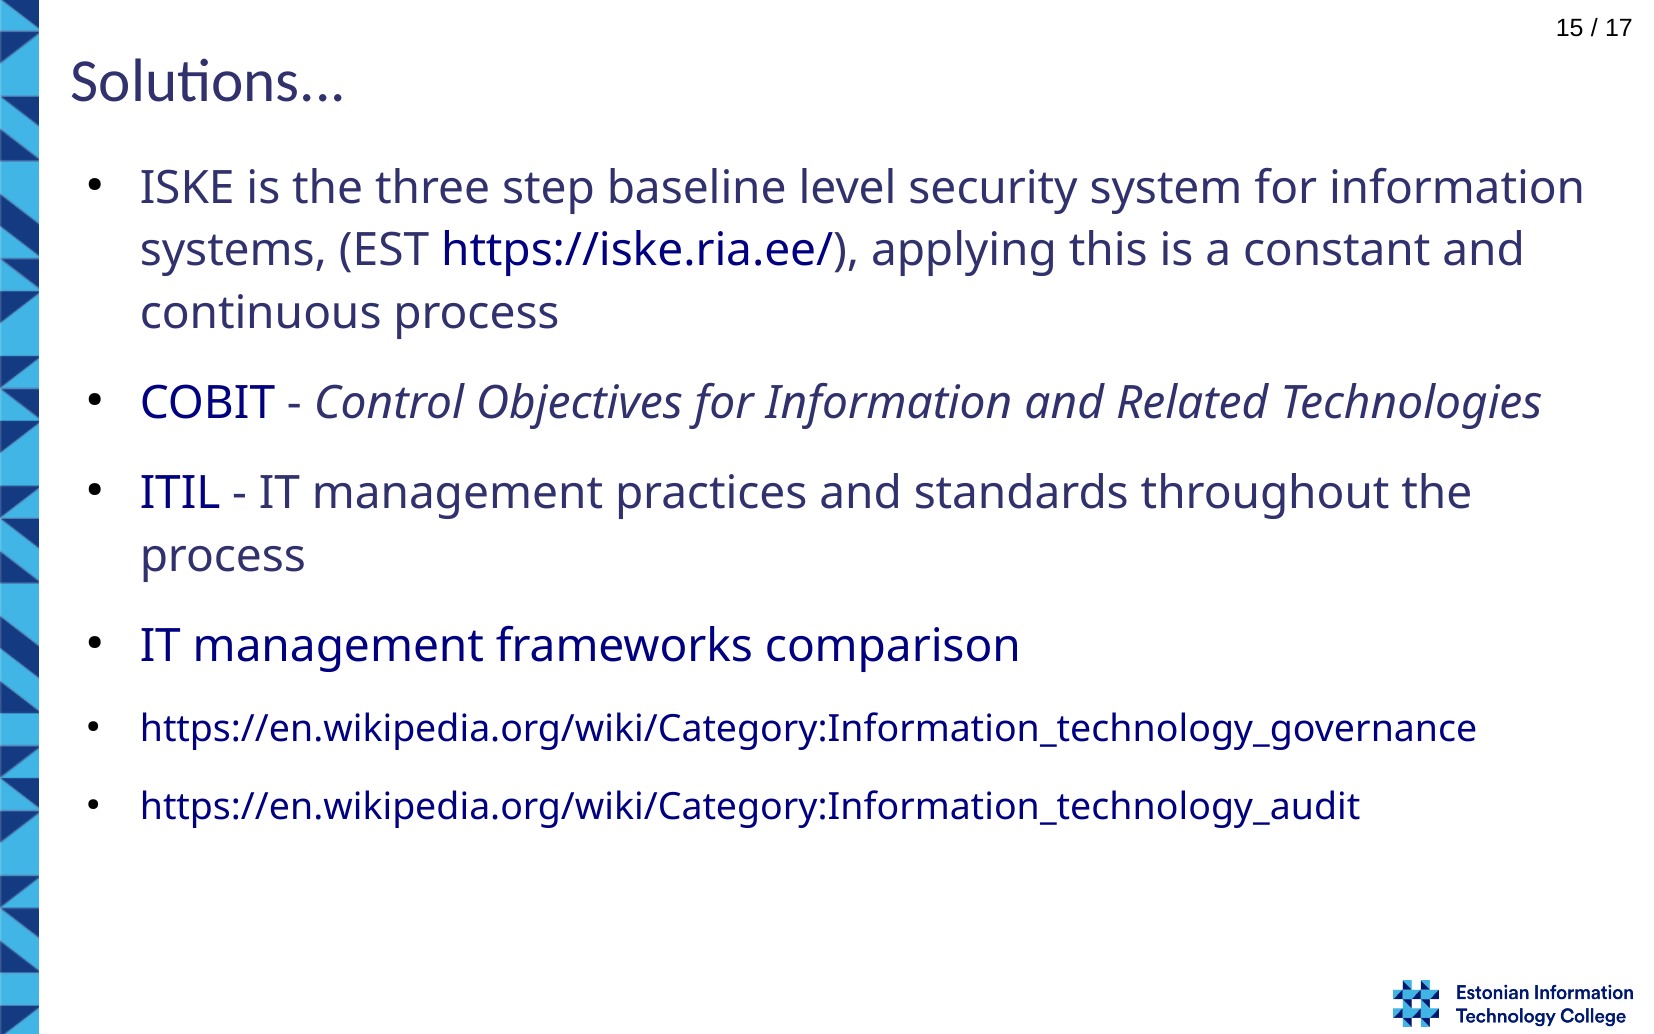

# Solutions...
ISKE is the three step baseline level security system for information systems, (EST https://iske.ria.ee/), applying this is a constant and continuous process
COBIT - Control Objectives for Information and Related Technologies
ITIL - IT management practices and standards throughout the process
IT management frameworks comparison
https://en.wikipedia.org/wiki/Category:Information_technology_governance
https://en.wikipedia.org/wiki/Category:Information_technology_audit